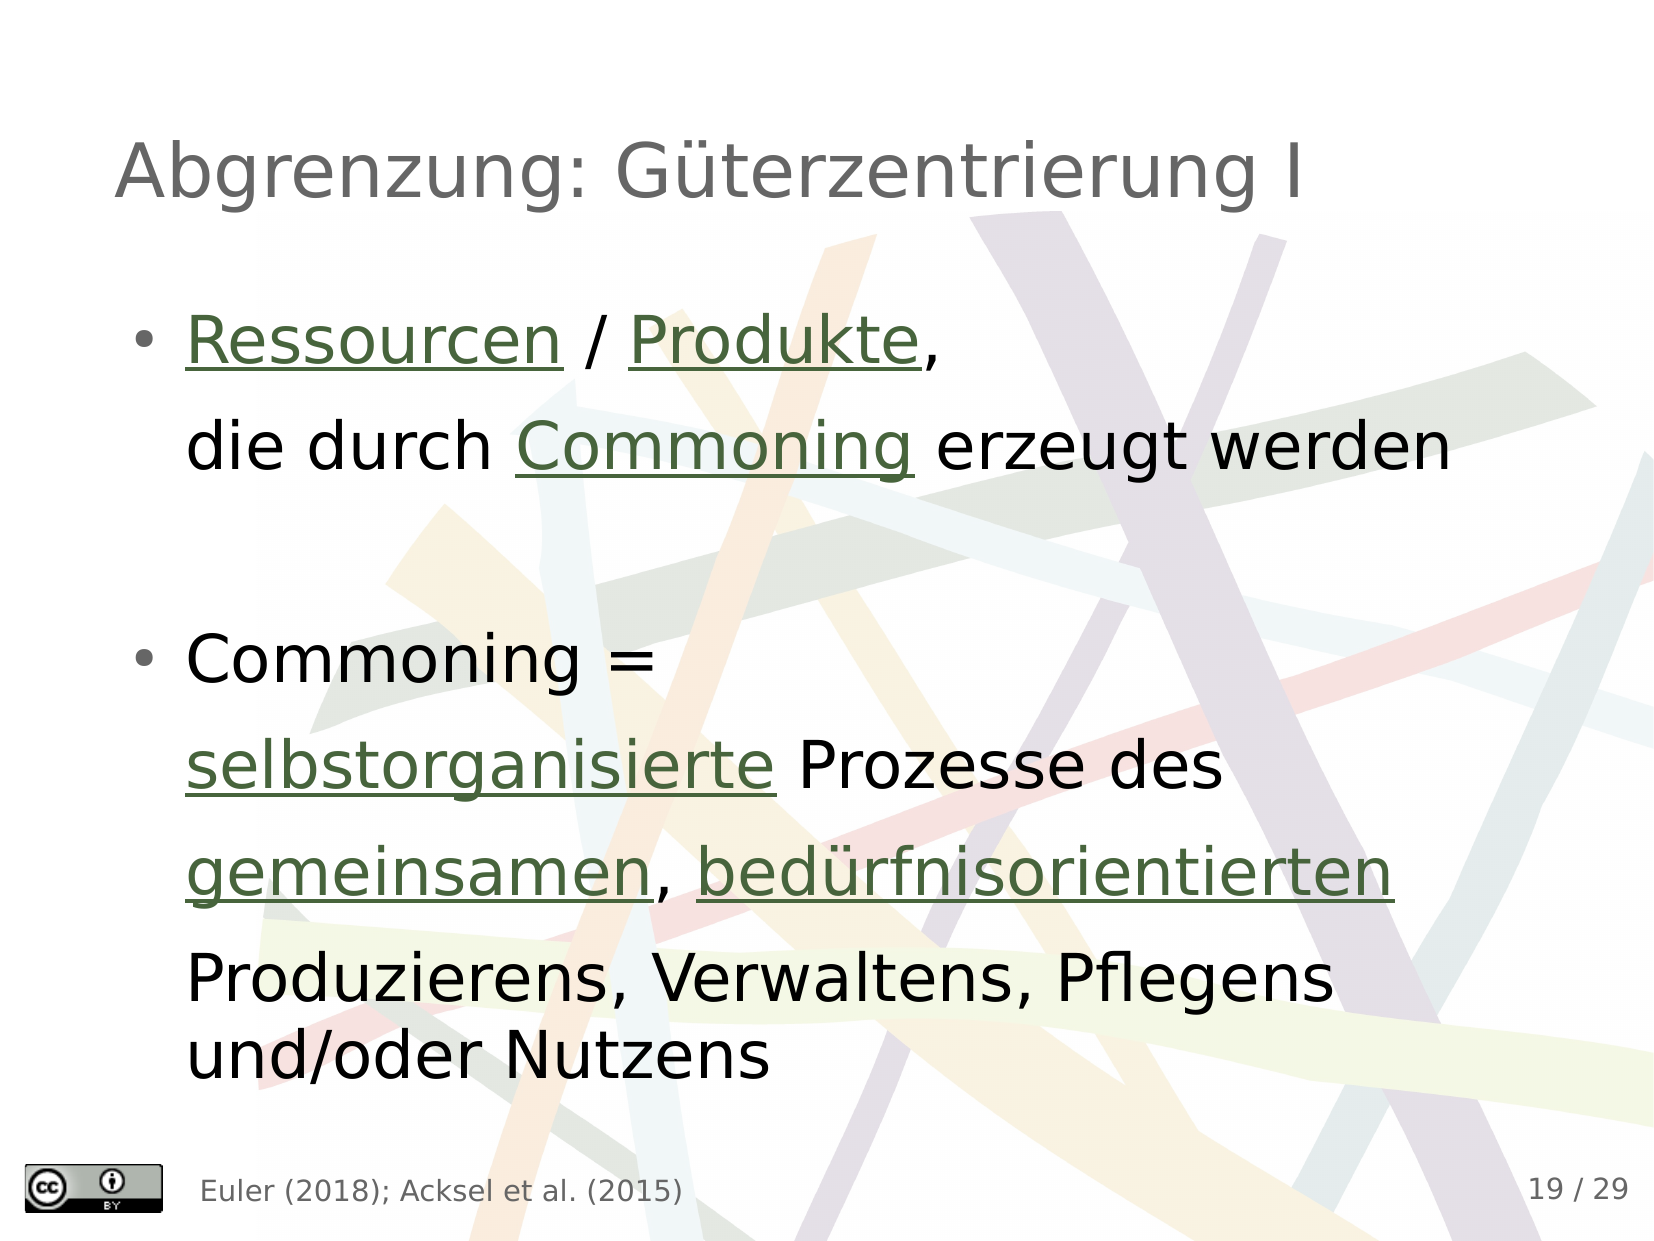

# Abgrenzung: Güterzentrierung I
Ressourcen / Produkte,
die durch Commoning erzeugt werden
Commoning =
selbstorganisierte Prozesse des
gemeinsamen, bedürfnisorientierten
Produzierens, Verwaltens, Pflegens und/oder Nutzens
Euler (2018); Acksel et al. (2015)
19